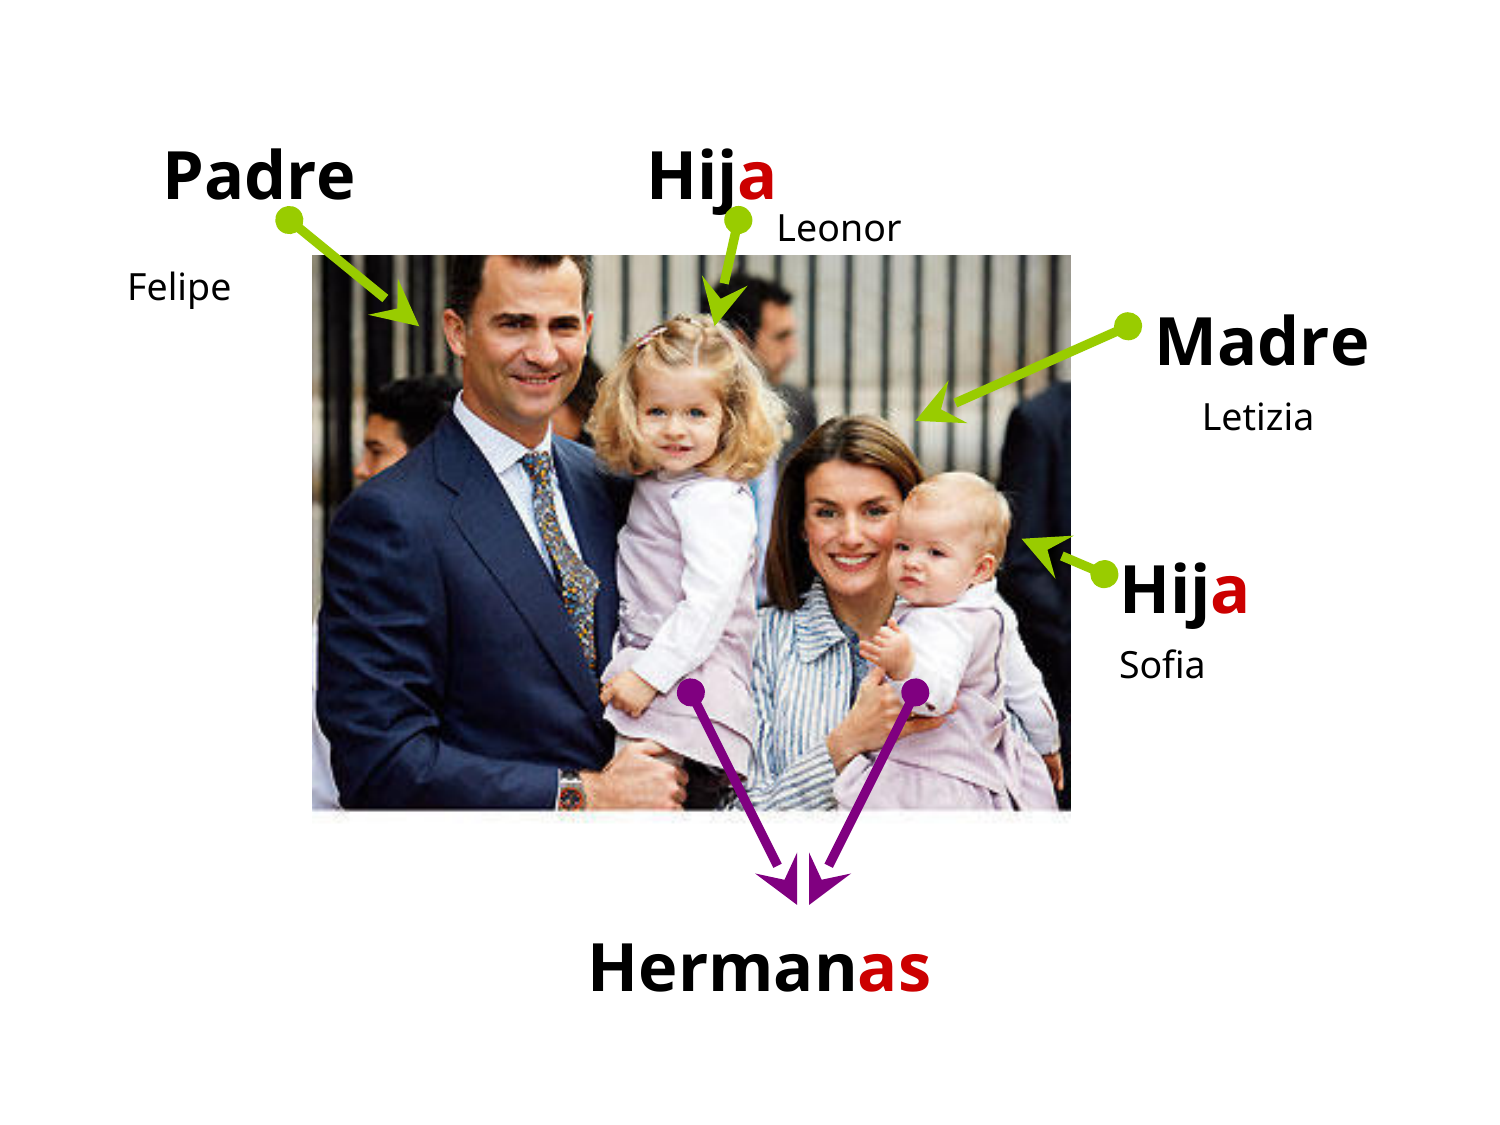

Padre
Hija
Leonor
Felipe
Madre
Letizia
Hija
Sofia
Hermanas